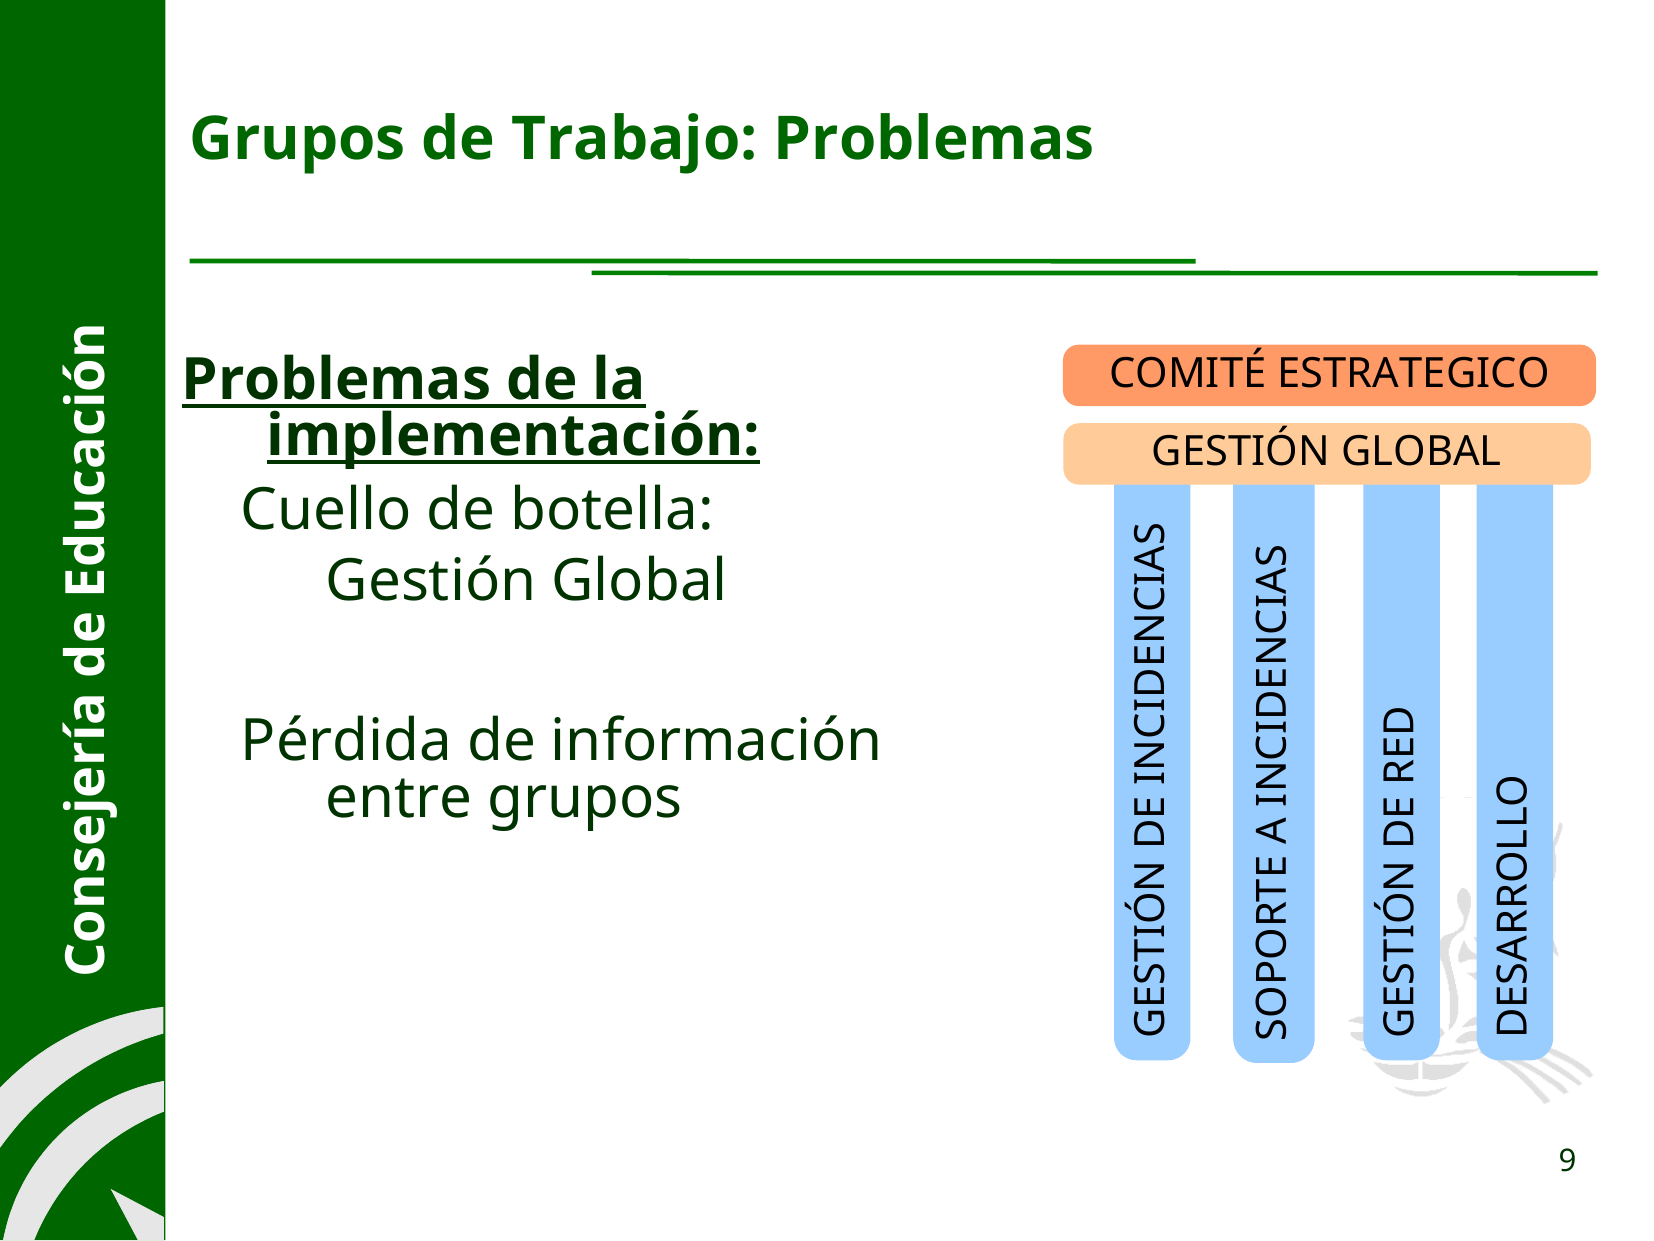

# Grupos de Trabajo: Problemas
COMITÉ ESTRATEGICO
GESTIÓN GLOBAL
SOPORTE A INCIDENCIAS
GESTIÓN DE INCIDENCIAS
GESTIÓN DE RED
DESARROLLO
Problemas de la implementación:
Cuello de botella: Gestión Global
Pérdida de información entre grupos
9